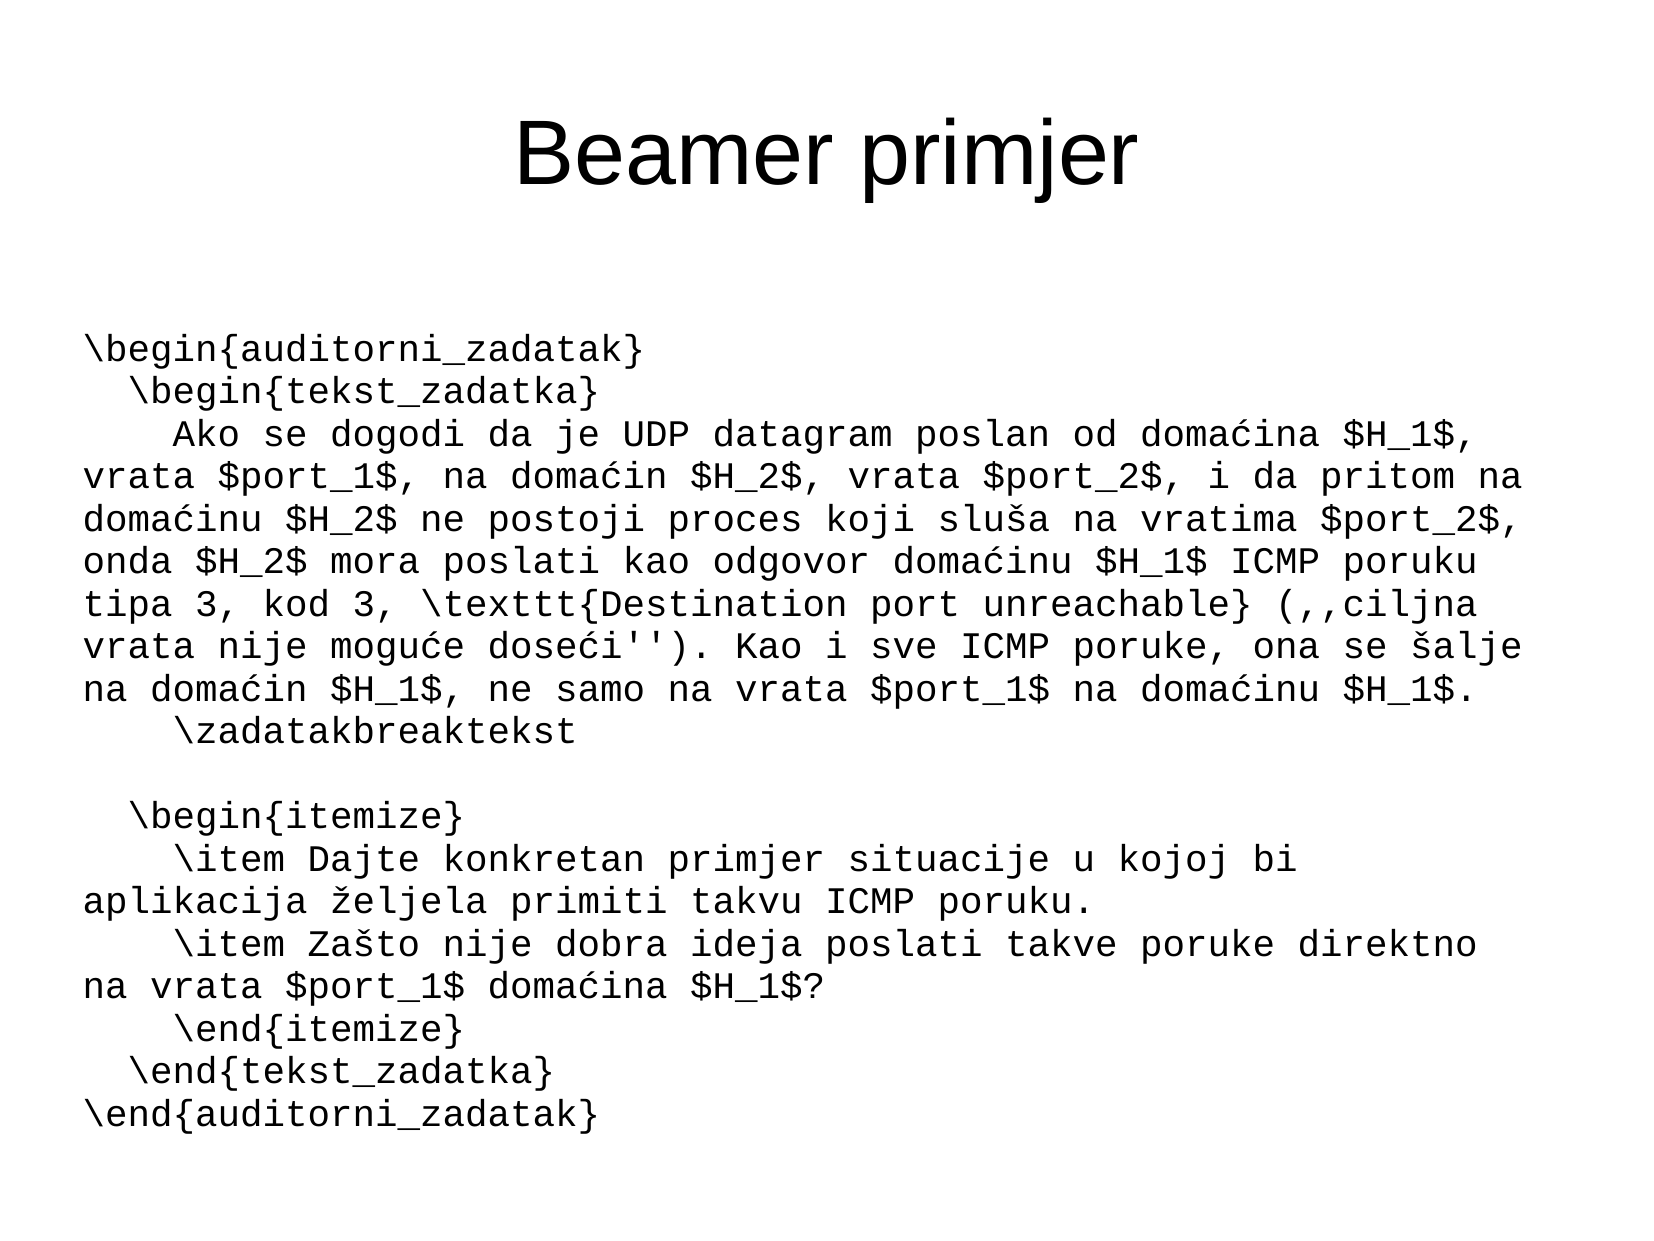

# Beamer primjer
\begin{auditorni_zadatak}
 \begin{tekst_zadatka}
 Ako se dogodi da je UDP datagram poslan od domaćina $H_1$, vrata $port_1$, na domaćin $H_2$, vrata $port_2$, i da pritom na domaćinu $H_2$ ne postoji proces koji sluša na vratima $port_2$, onda $H_2$ mora poslati kao odgovor domaćinu $H_1$ ICMP poruku tipa 3, kod 3, \texttt{Destination port unreachable} (,,ciljna vrata nije moguće doseći''). Kao i sve ICMP poruke, ona se šalje na domaćin $H_1$, ne samo na vrata $port_1$ na domaćinu $H_1$.
 \zadatakbreaktekst
 \begin{itemize}
 \item Dajte konkretan primjer situacije u kojoj bi aplikacija željela primiti takvu ICMP poruku.
 \item Zašto nije dobra ideja poslati takve poruke direktno na vrata $port_1$ domaćina $H_1$?
 \end{itemize}
 \end{tekst_zadatka}
\end{auditorni_zadatak}